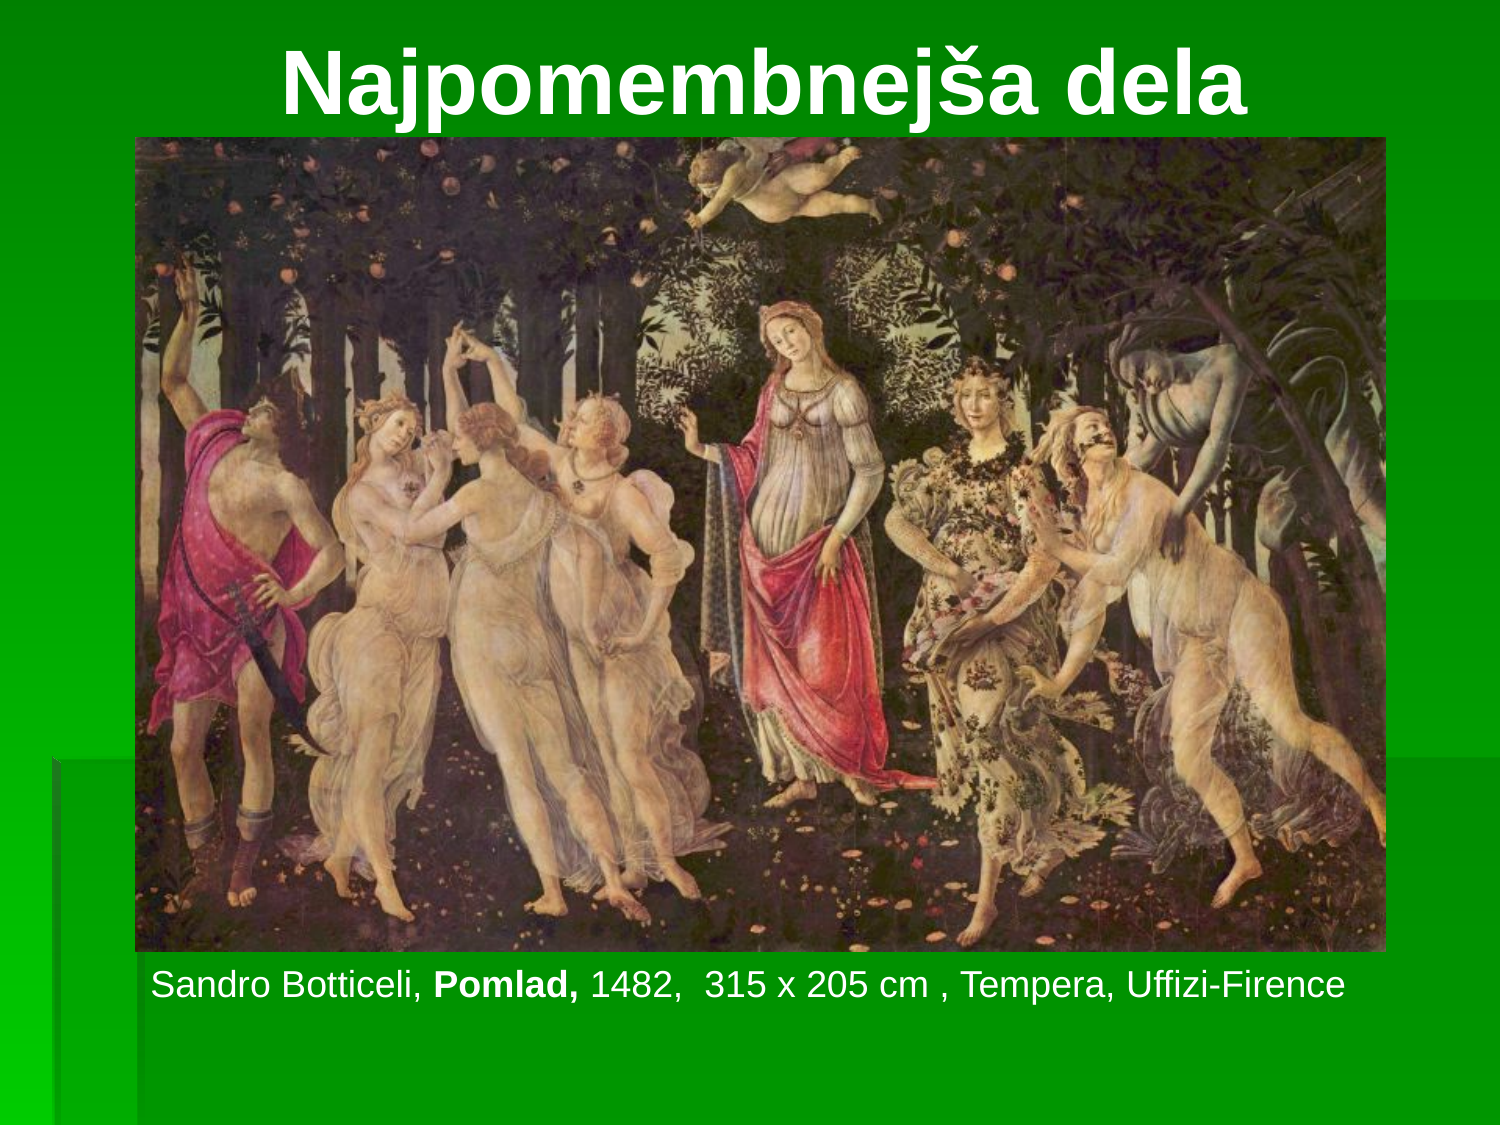

# Najpomembnejša dela
Sandro Botticeli, Pomlad, 1482, 315 x 205 cm , Tempera, Uffizi-Firence